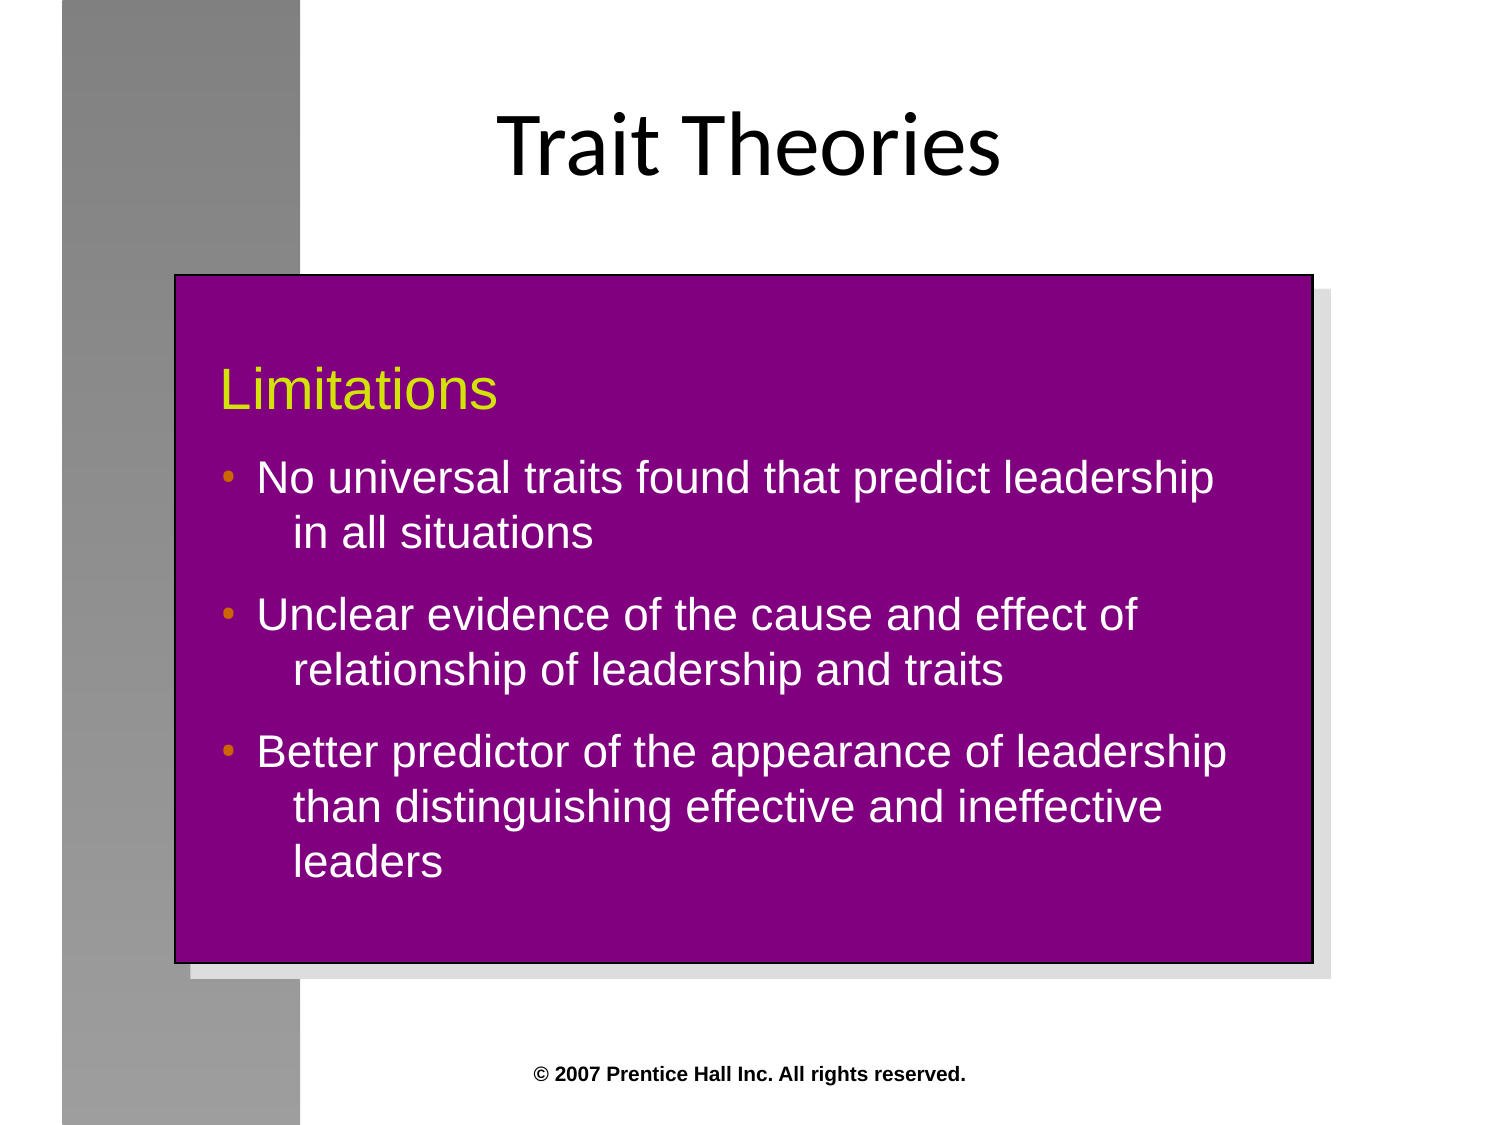

# Trait Theories
Limitations
No universal traits found that predict leadership in all situations
Unclear evidence of the cause and effect of relationship of leadership and traits
Better predictor of the appearance of leadership than distinguishing effective and ineffective leaders
© 2007 Prentice Hall Inc. All rights reserved.